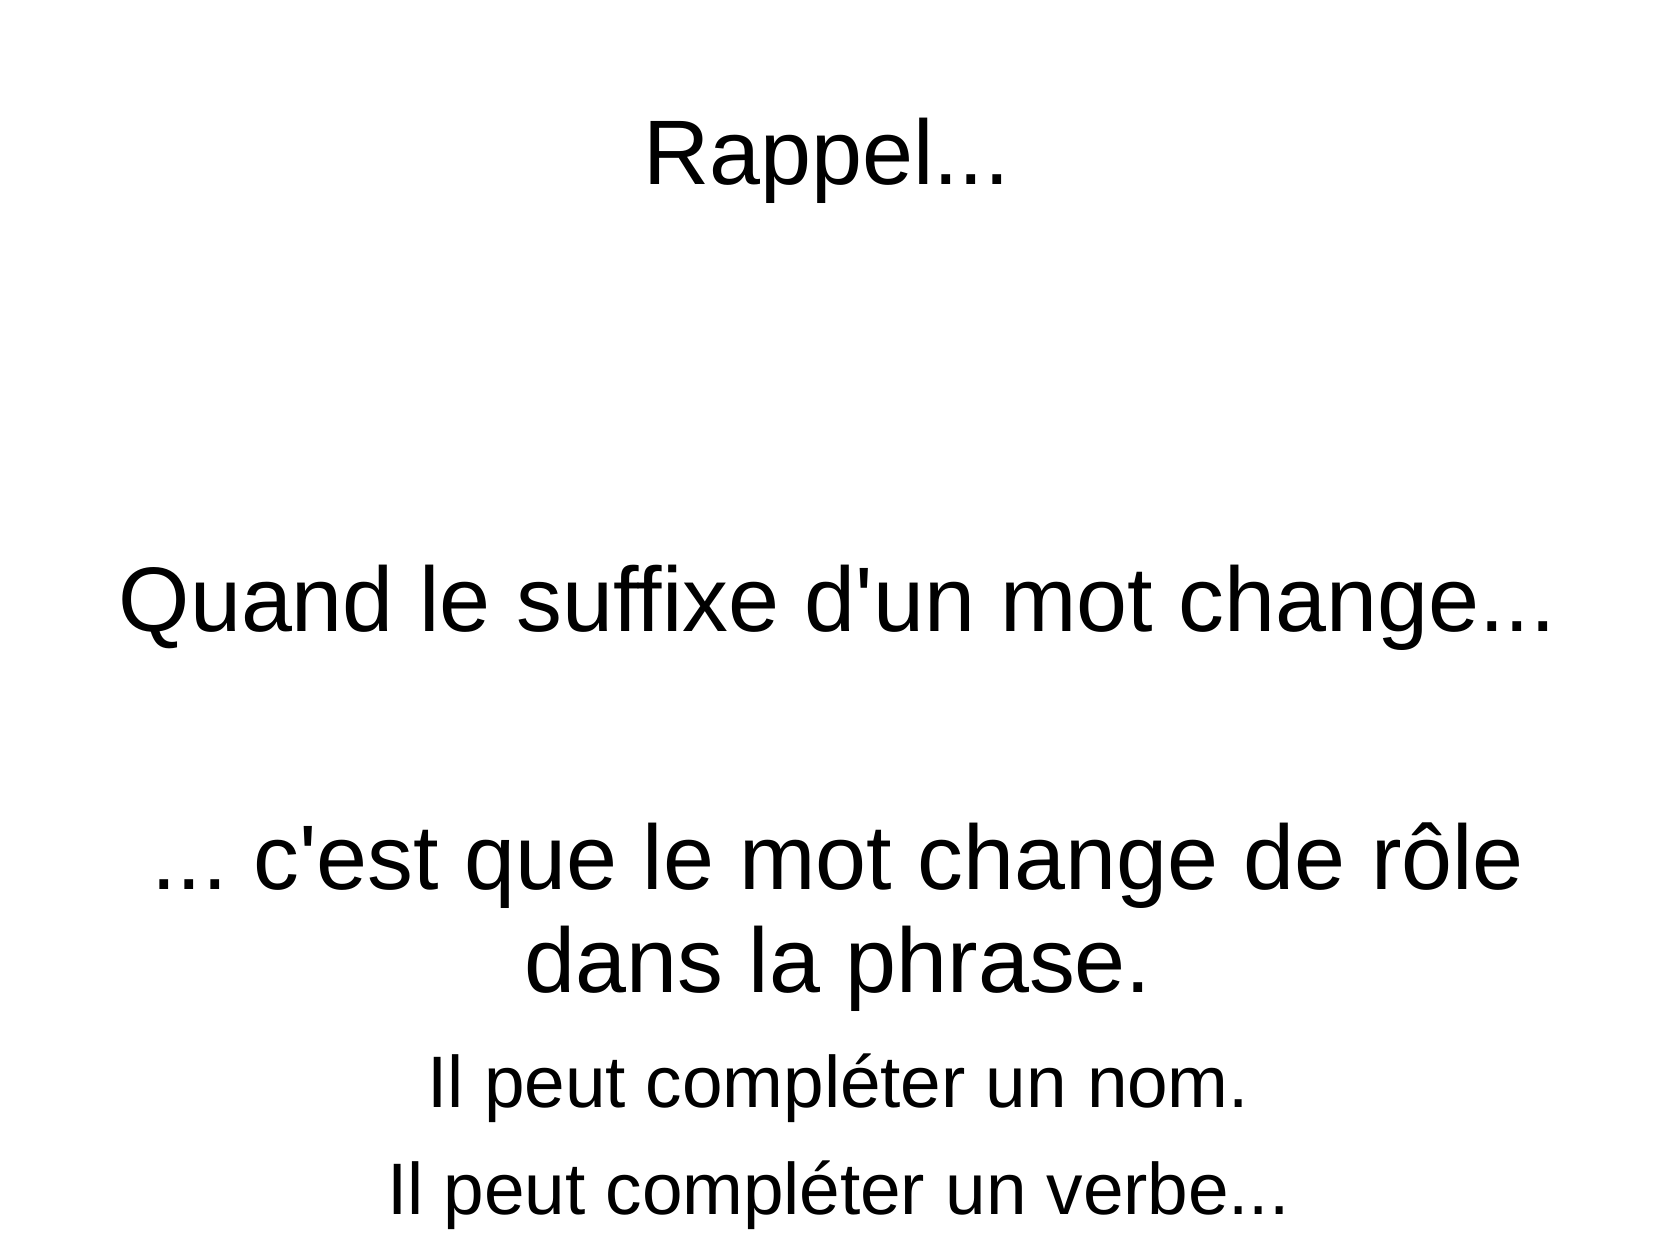

# Rappel...
Quand le suffixe d'un mot change...
... c'est que le mot change de rôle dans la phrase.
Il peut compléter un nom.
Il peut compléter un verbe...